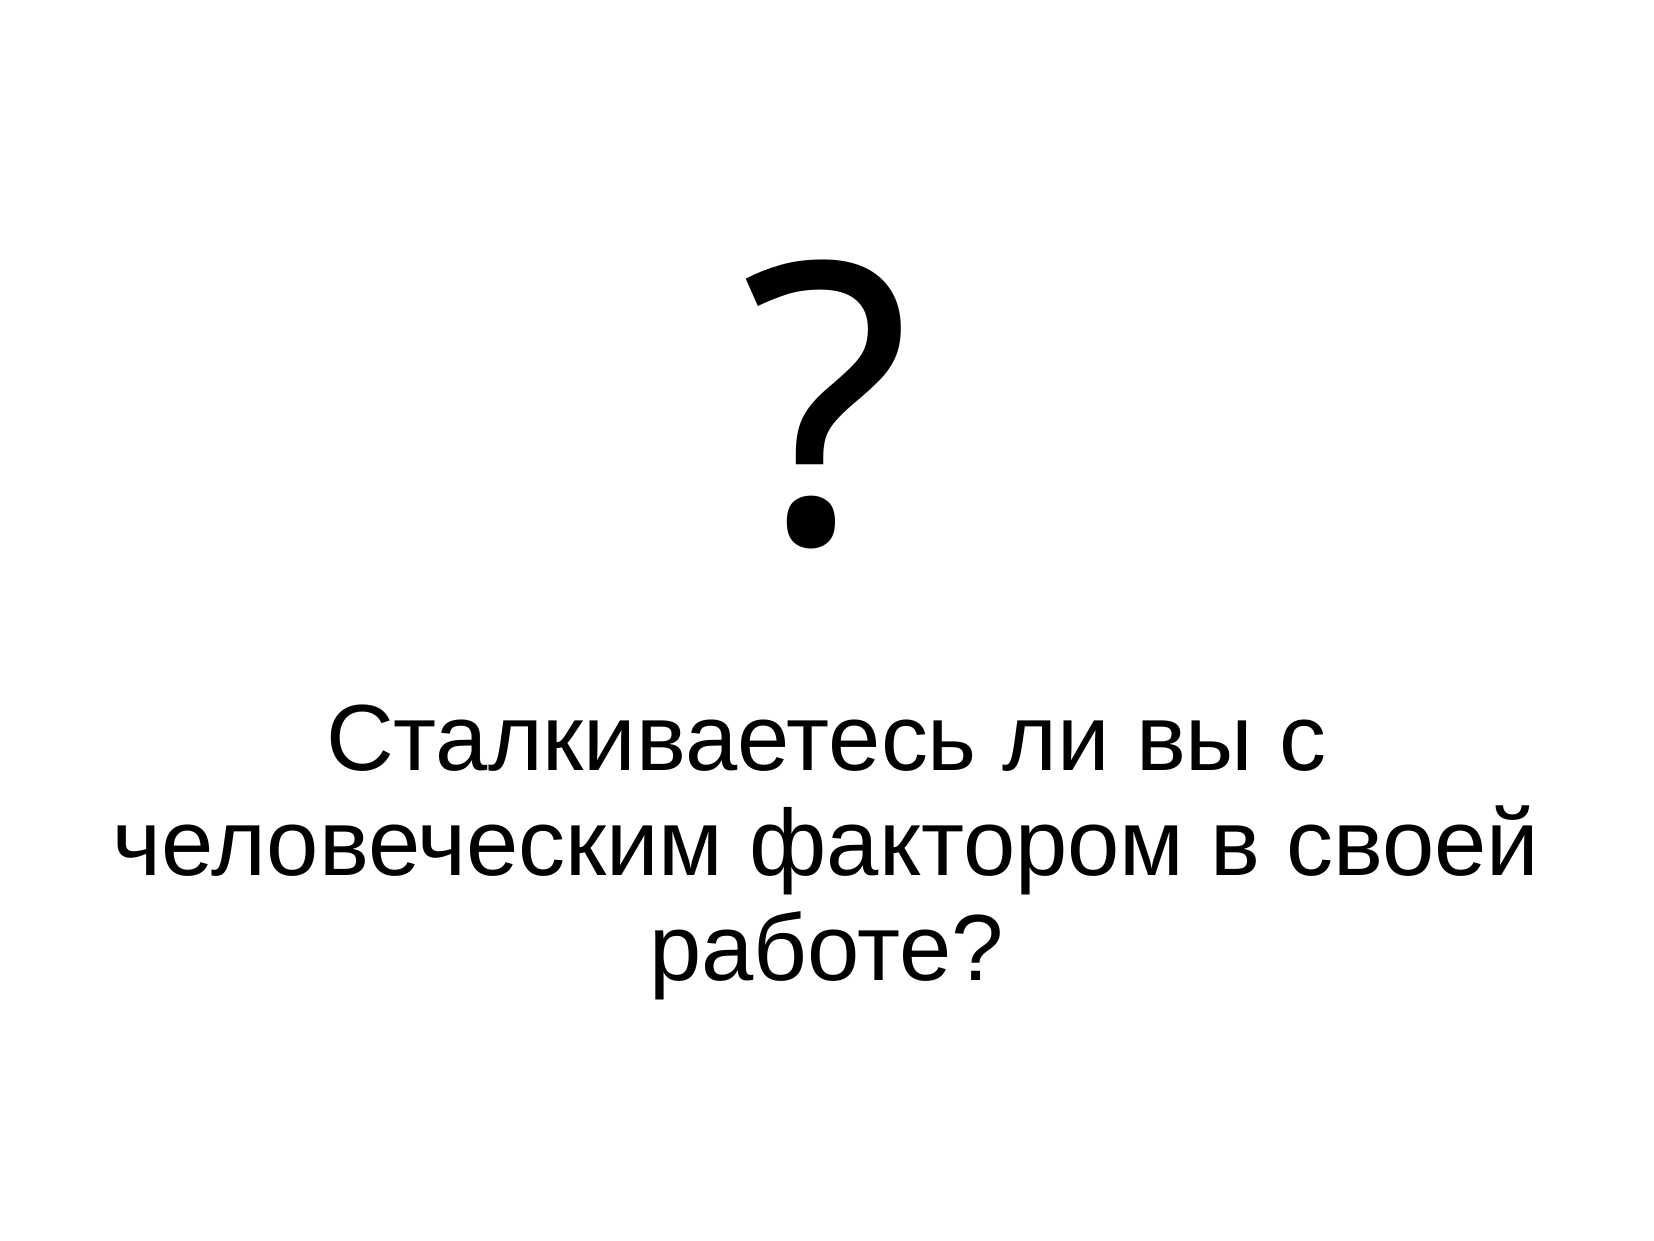

# ?
Сталкиваетесь ли вы с человеческим фактором в своей работе?